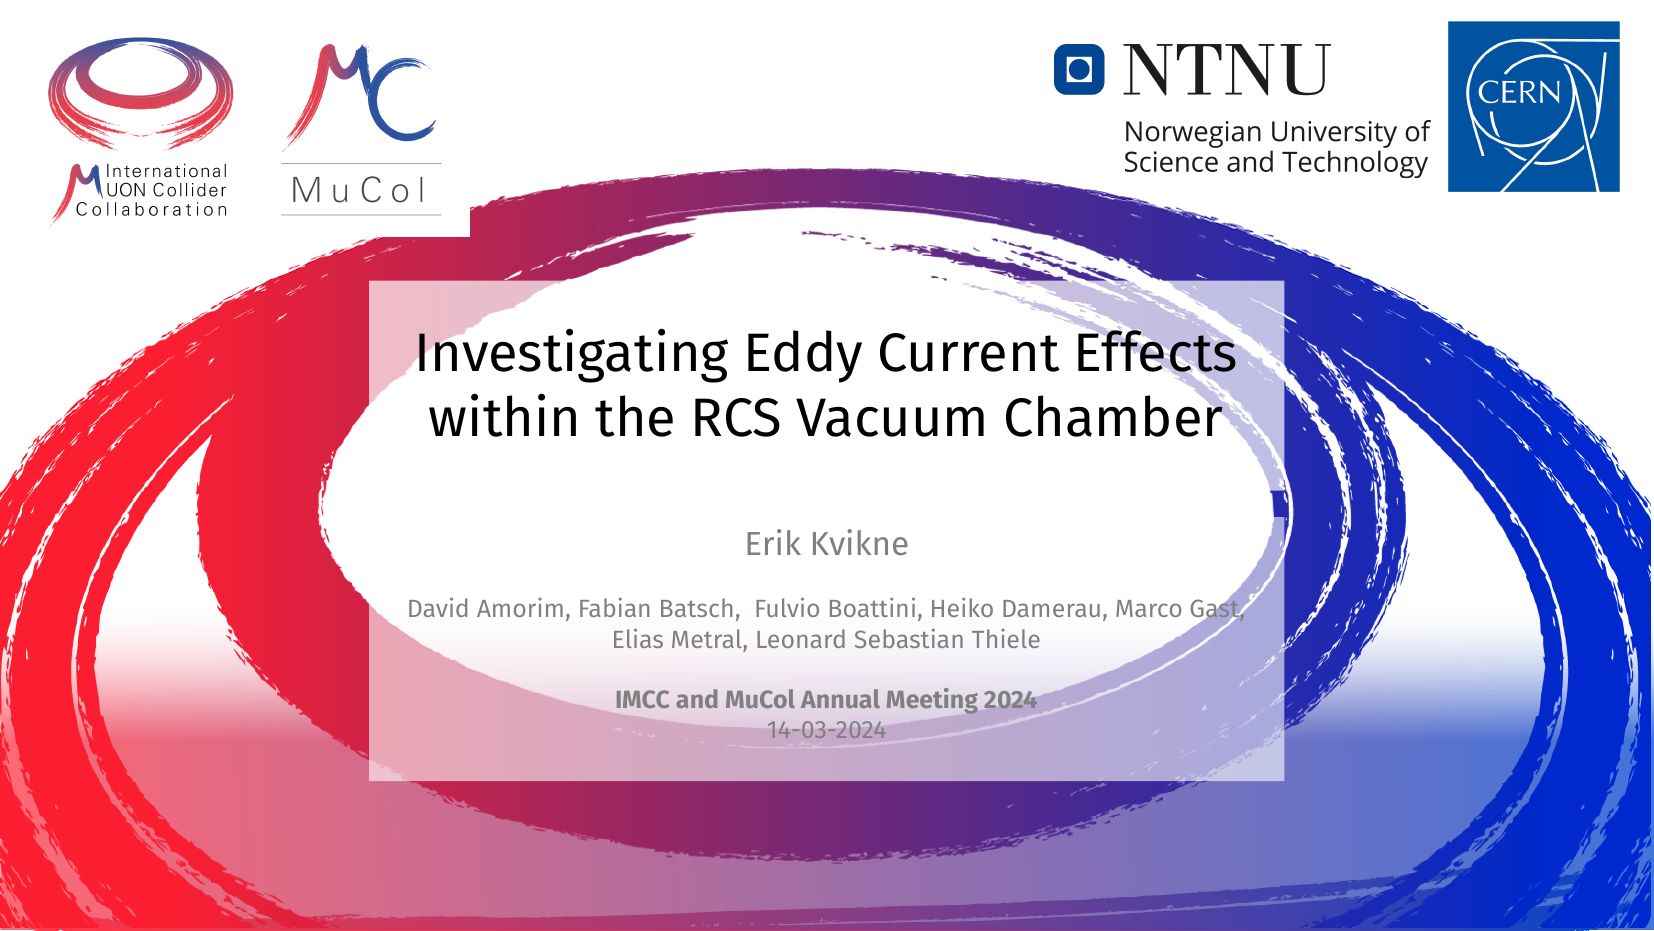

# Investigating Eddy Current Effects within the RCS Vacuum Chamber
Erik Kvikne
David Amorim, Fabian Batsch, Fulvio Boattini, Heiko Damerau, Marco Gast, Elias Metral, Leonard Sebastian Thiele
IMCC and MuCol Annual Meeting 2024
14-03-2024